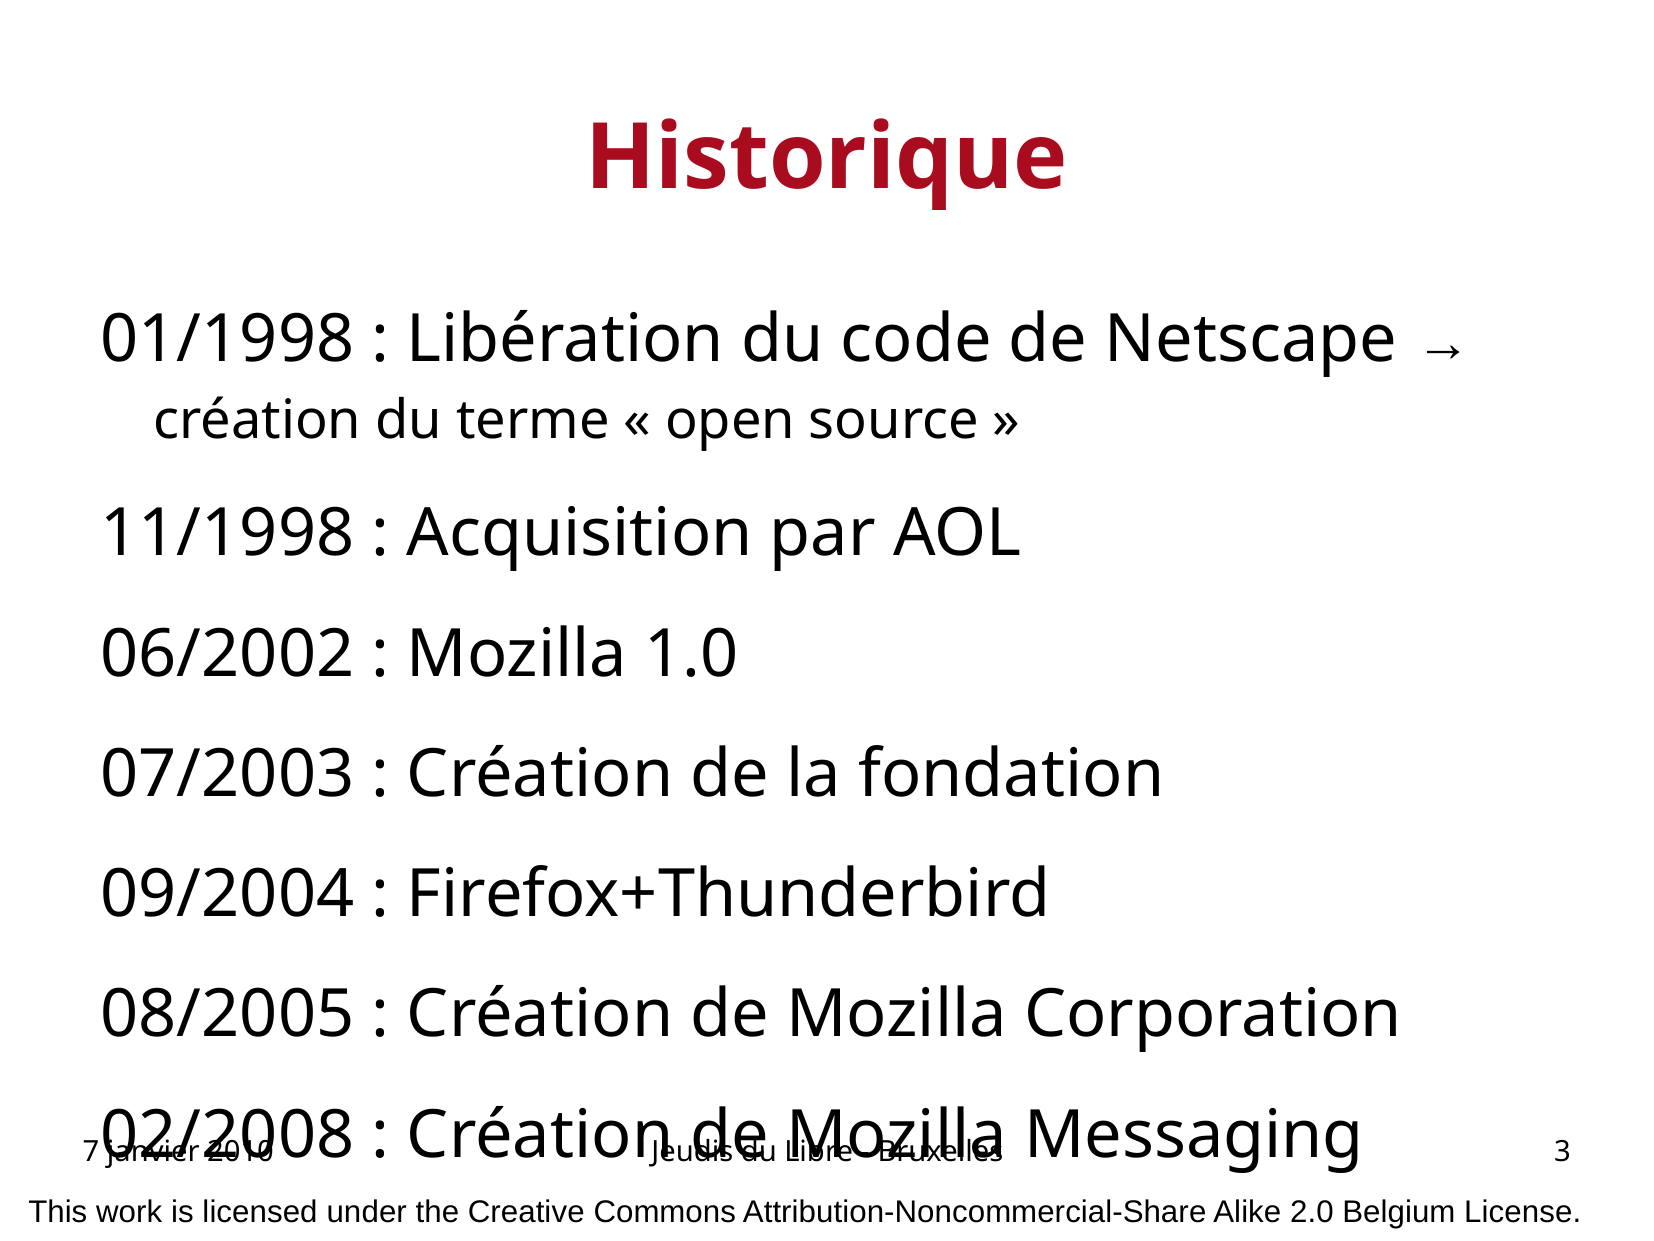

# Historique
01/1998 : Libération du code de Netscape → création du terme « open source »
11/1998 : Acquisition par AOL
06/2002 : Mozilla 1.0
07/2003 : Création de la fondation
09/2004 : Firefox+Thunderbird
08/2005 : Création de Mozilla Corporation
02/2008 : Création de Mozilla Messaging
7 janvier 2010
Jeudis du Libre - Bruxelles
3
This work is licensed under the Creative Commons Attribution-Noncommercial-Share Alike 2.0 Belgium License.